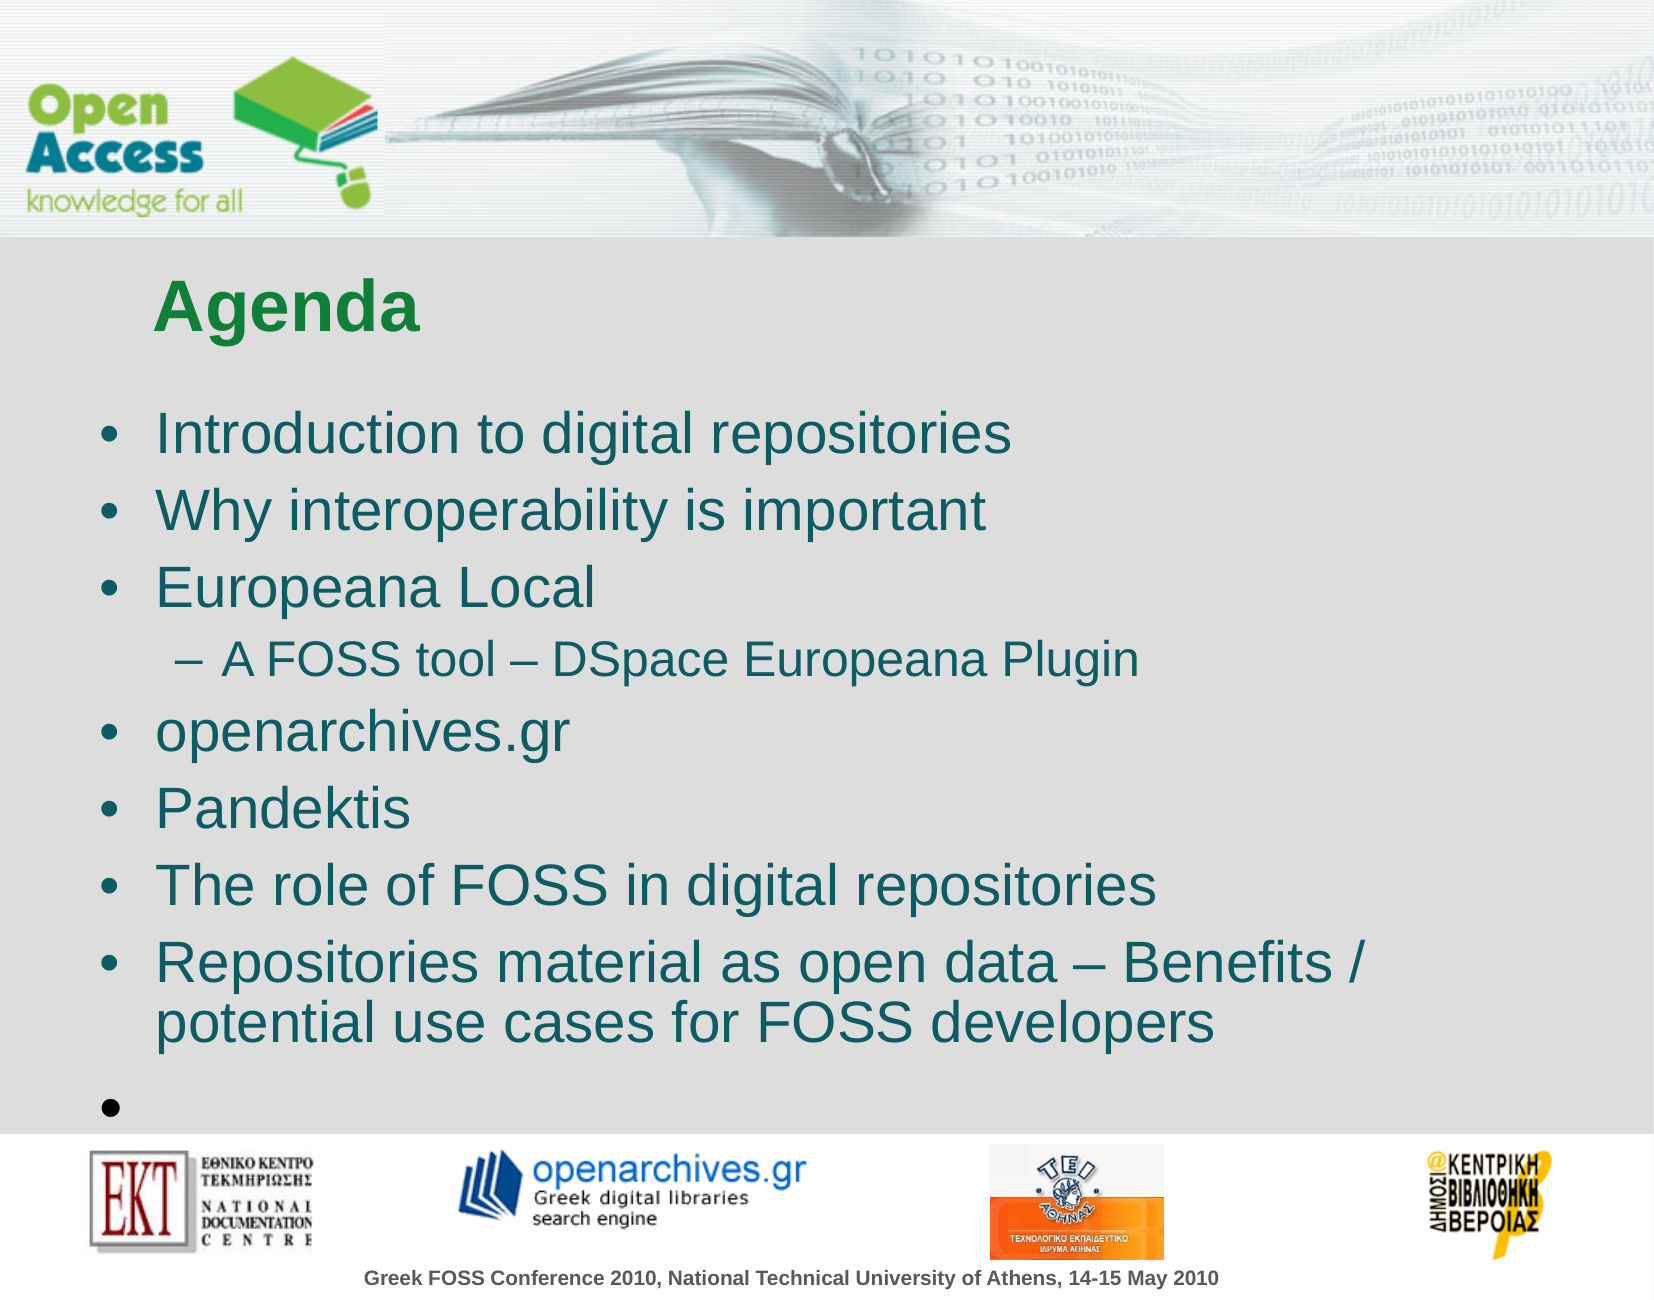

Agenda
Introduction to digital repositories
Why interoperability is important
Europeana Local
A FOSS tool – DSpace Europeana Plugin
openarchives.gr
Pandektis
The role of FOSS in digital repositories
Repositories material as open data – Benefits / potential use cases for FOSS developers